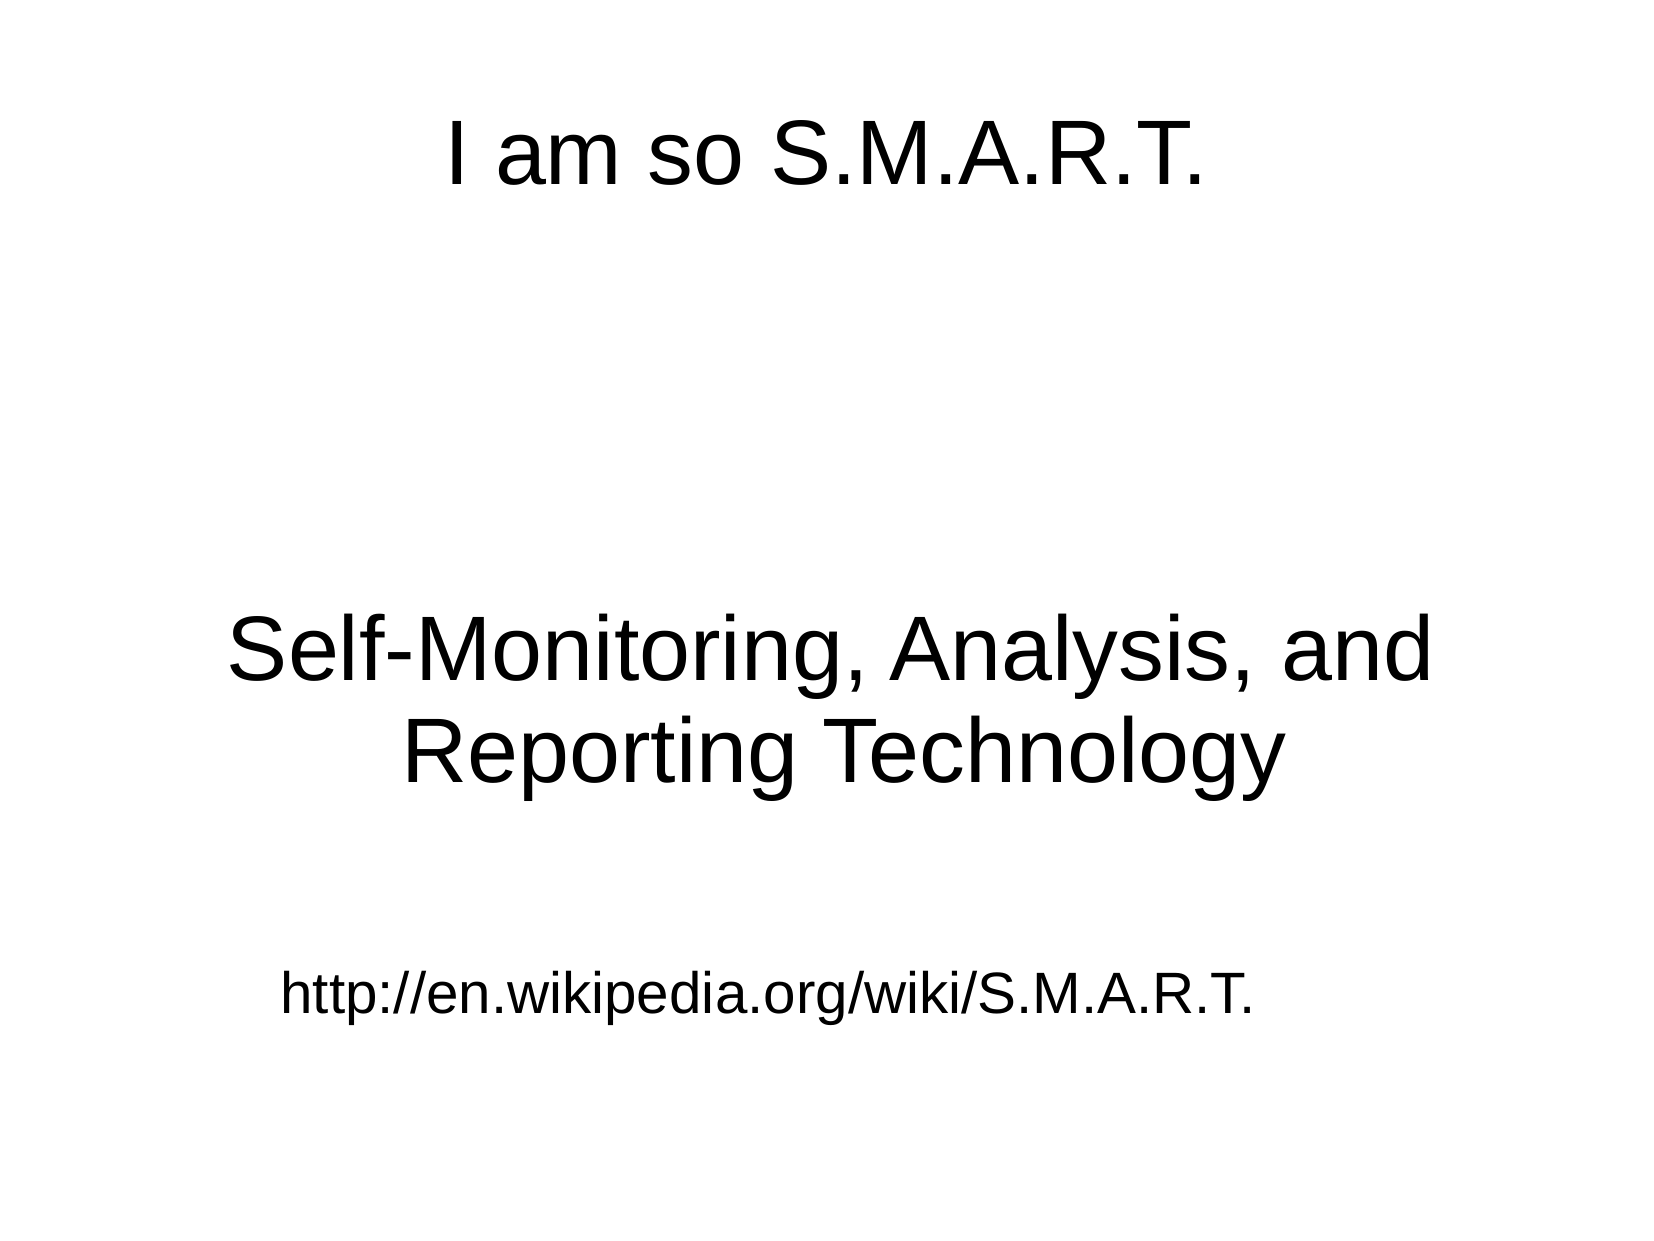

# I am so S.M.A.R.T.
Self-Monitoring, Analysis, and
Reporting Technology
http://en.wikipedia.org/wiki/S.M.A.R.T.